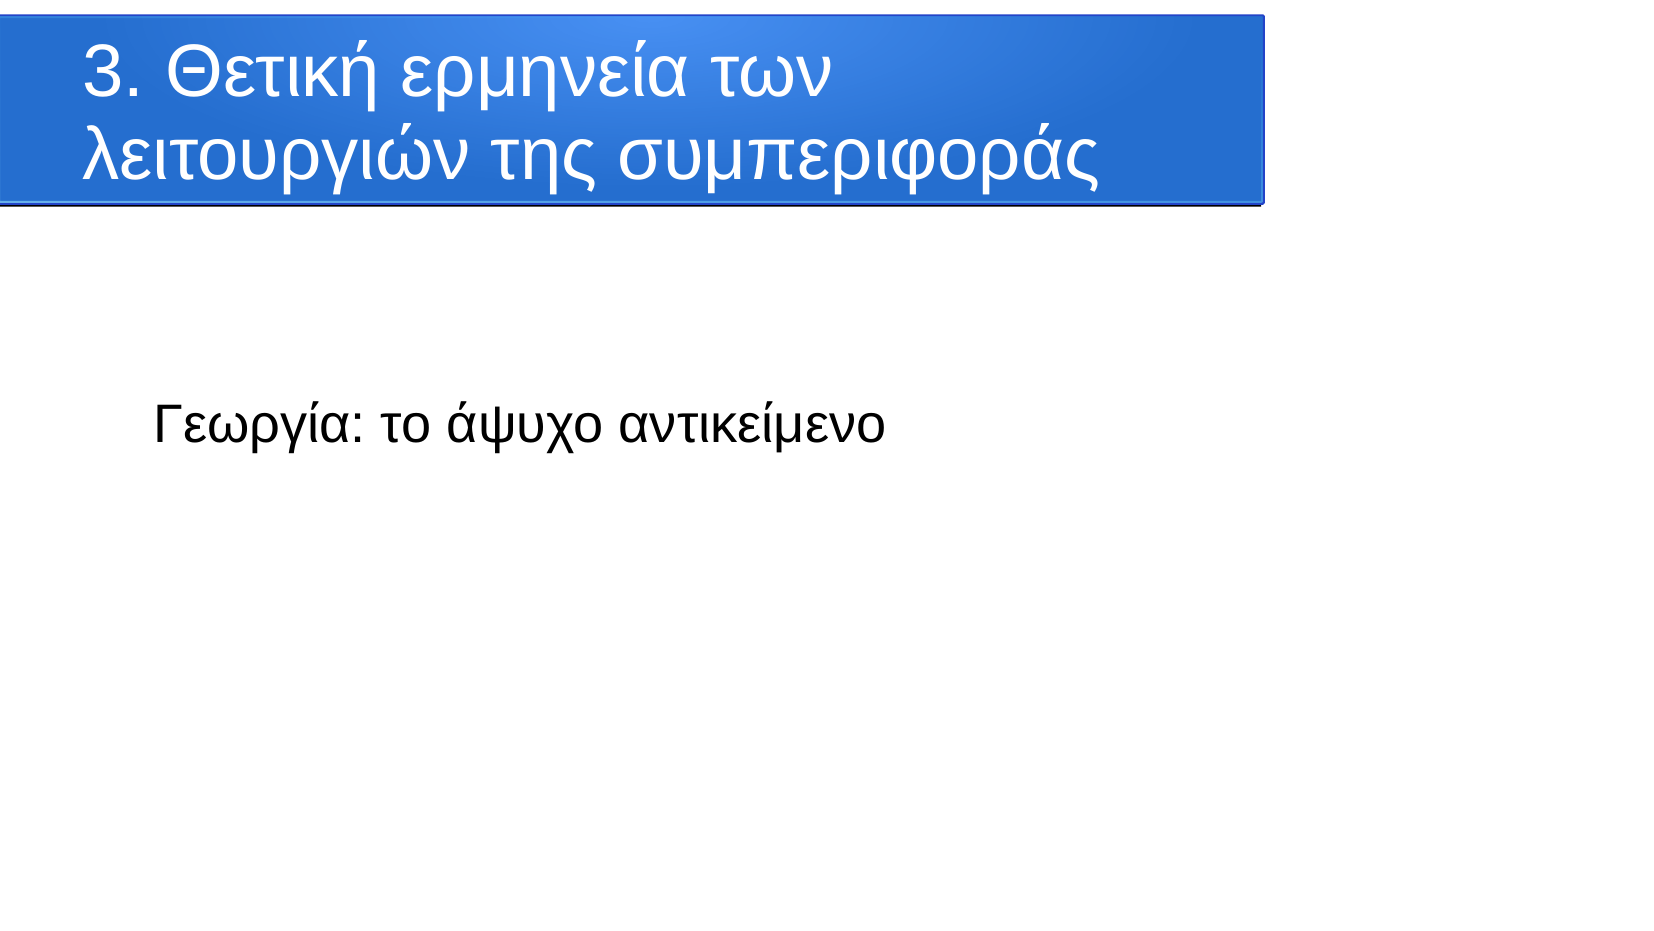

# 3. Θετική ερμηνεία των λειτουργιών της συμπεριφοράς
Γεωργία: το άψυχο αντικείμενο